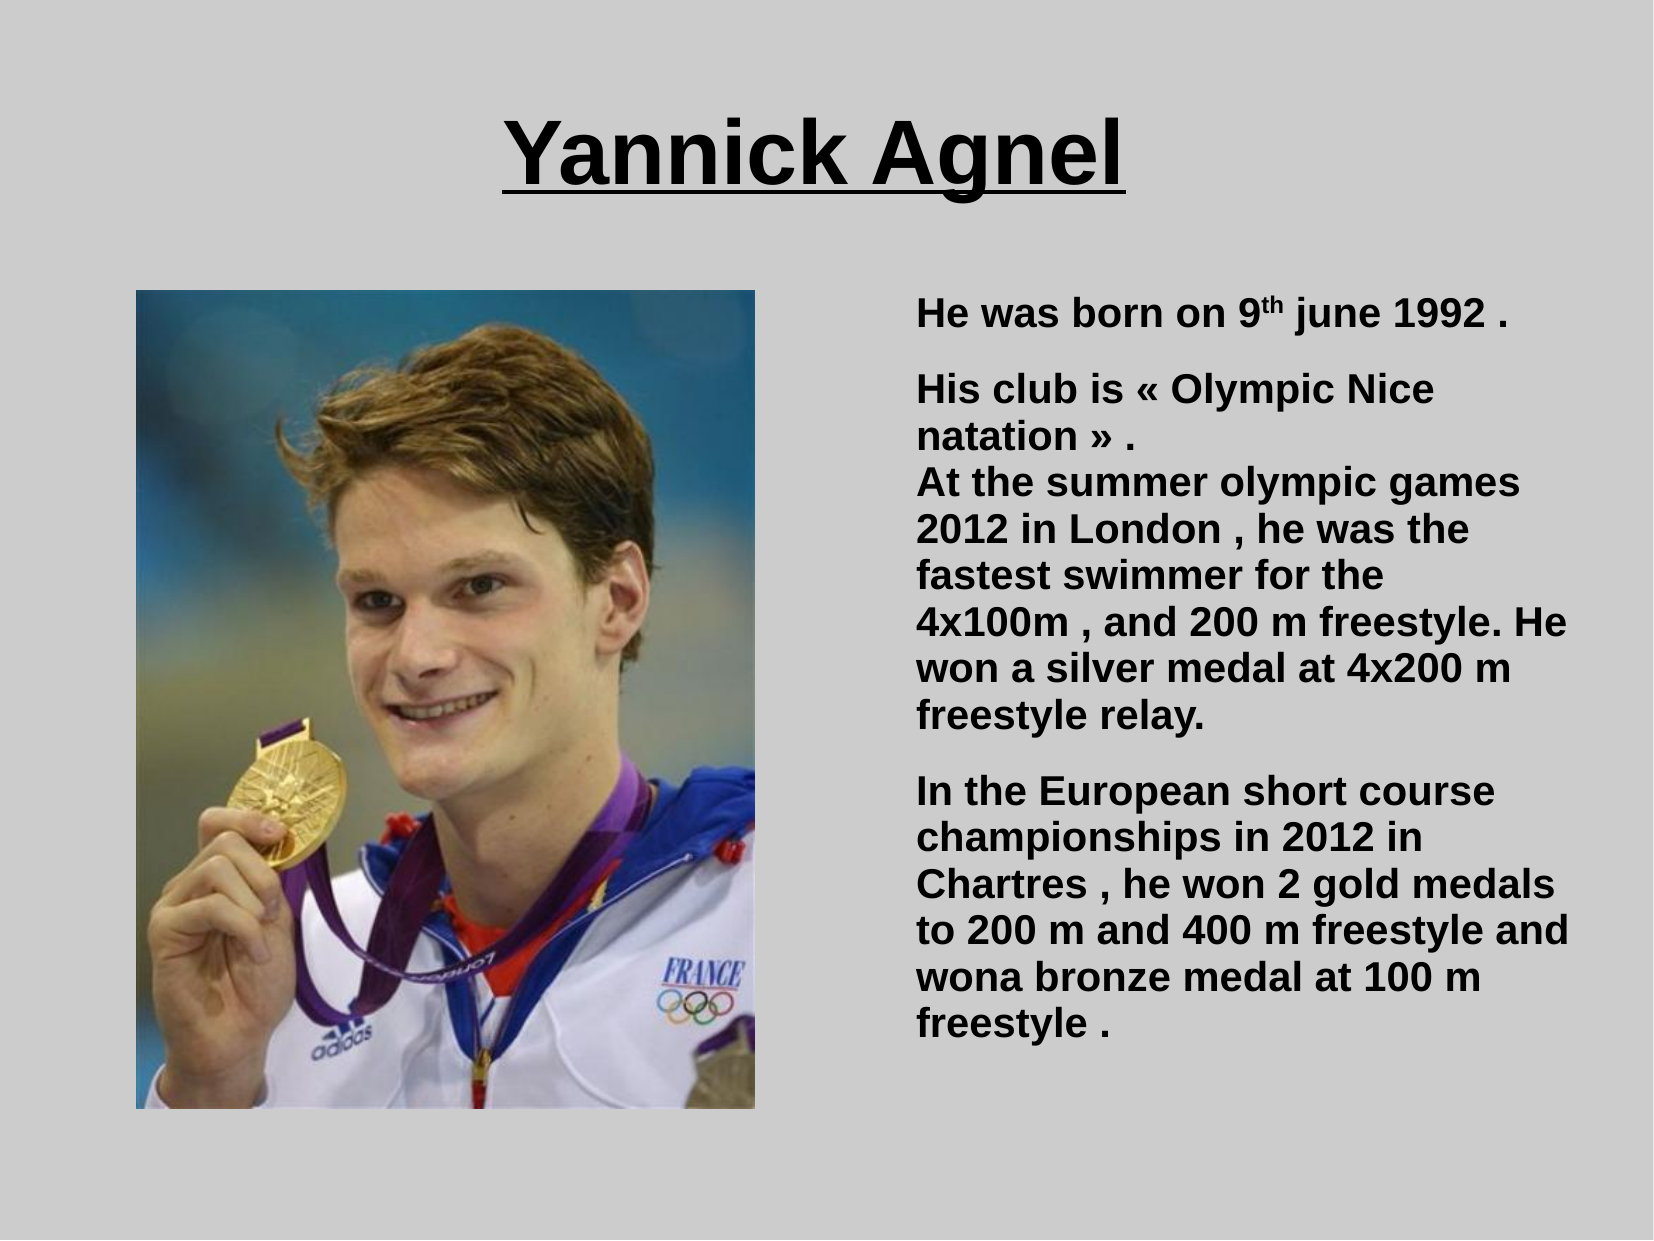

# Yannick Agnel
He was born on 9th june 1992 .
His club is « Olympic Nice natation » . At the summer olympic games 2012 in London , he was the fastest swimmer for the 4x100m , and 200 m freestyle. He won a silver medal at 4x200 m freestyle relay.
In the European short course championships in 2012 in Chartres , he won 2 gold medals to 200 m and 400 m freestyle and wona bronze medal at 100 m freestyle .